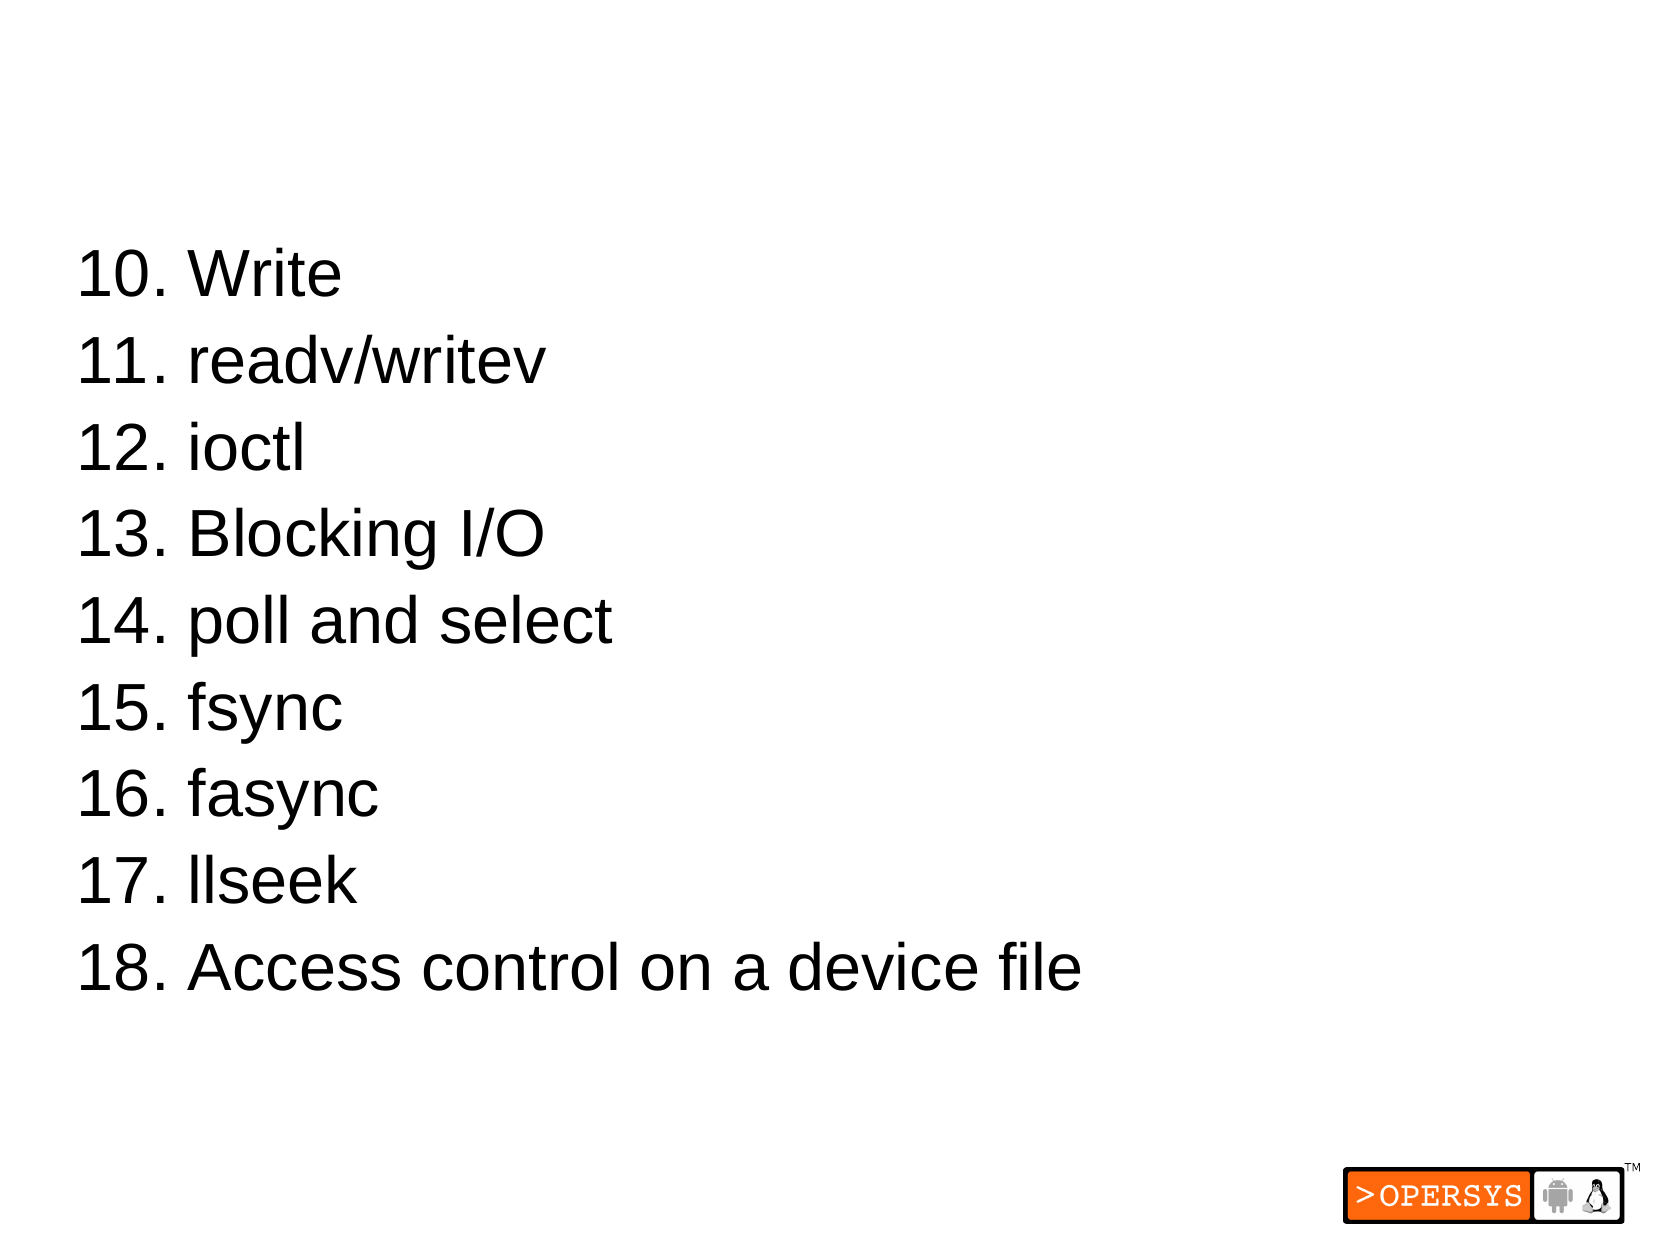

# Write
 readv/writev
 ioctl
 Blocking I/O
 poll and select
 fsync
 fasync
 llseek
 Access control on a device file